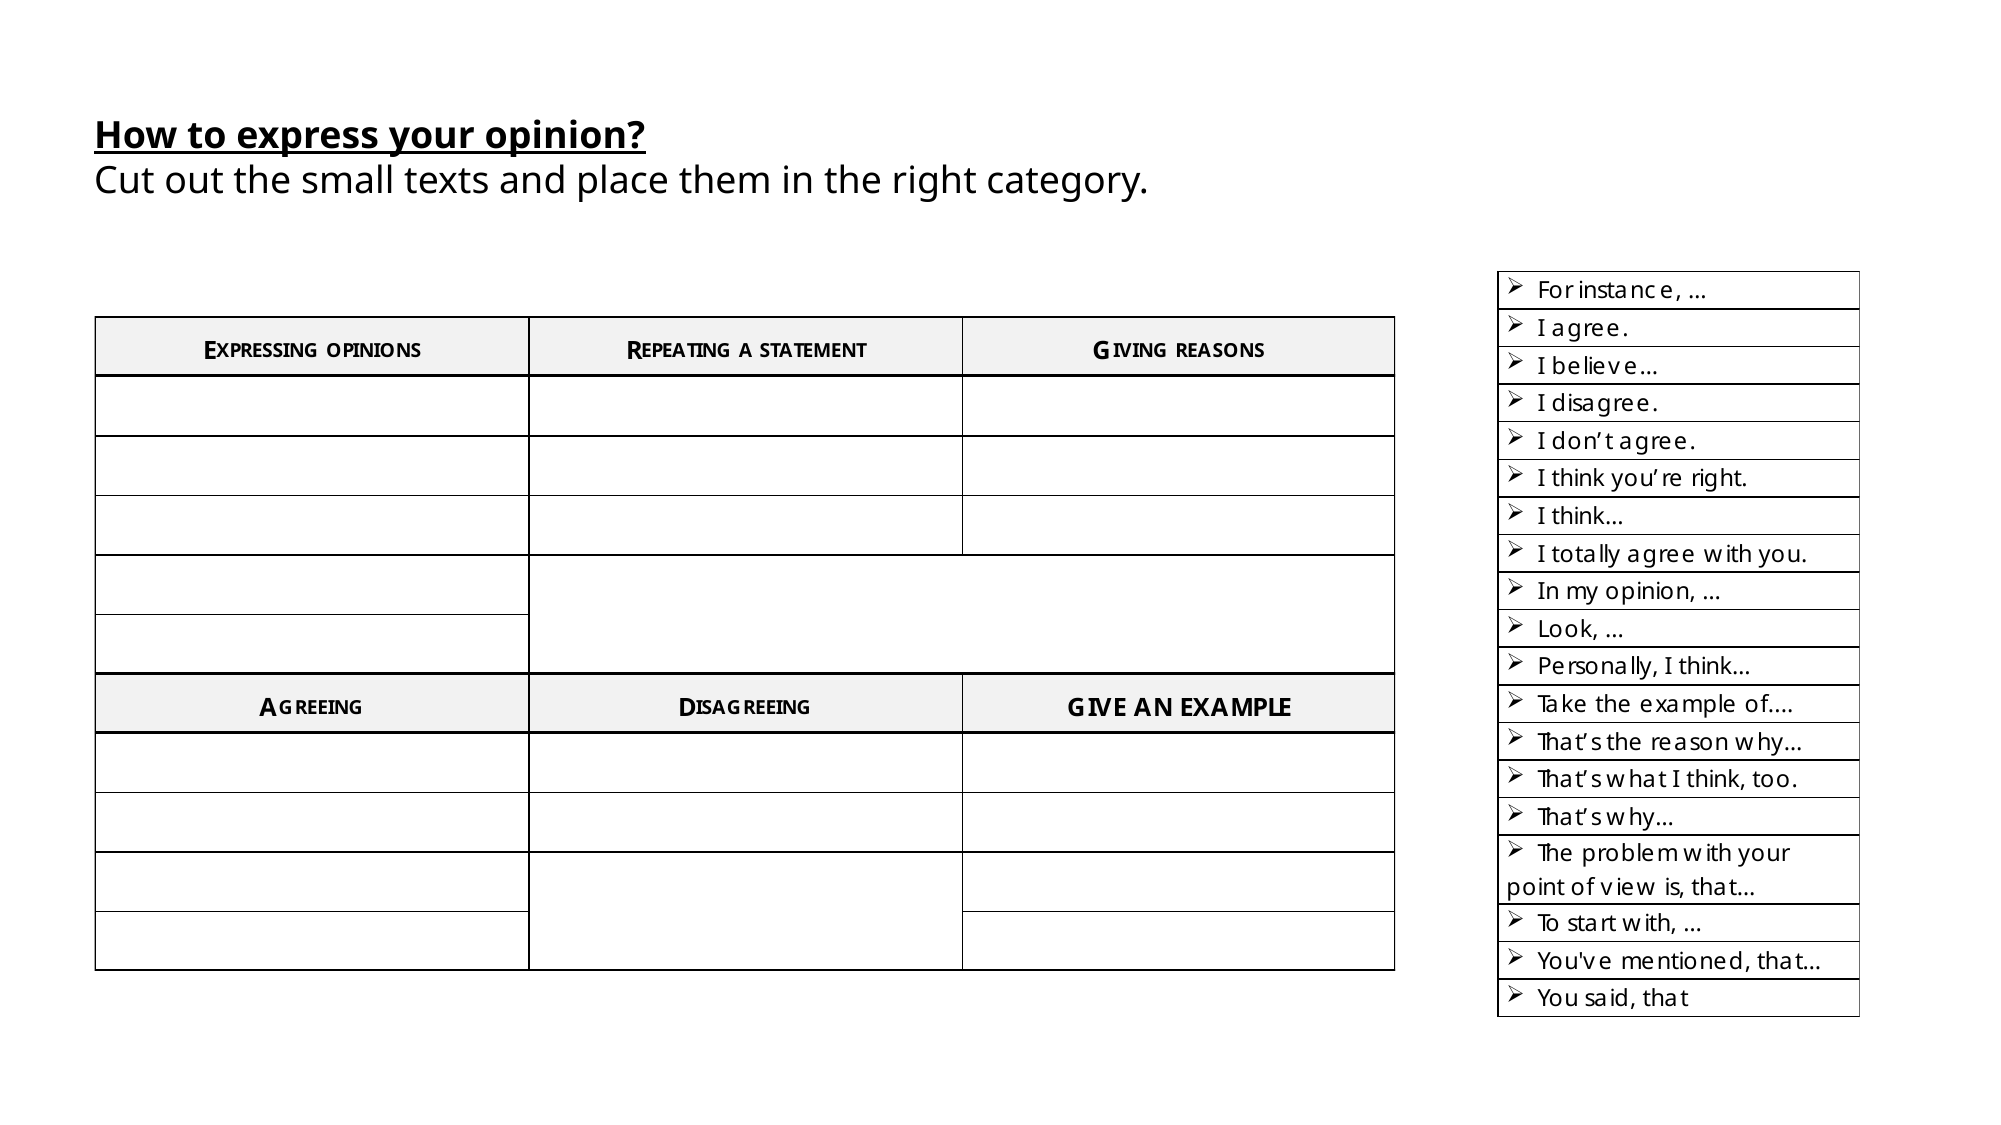

How to express your opinion?
Cut out the small texts and place them in the right category.